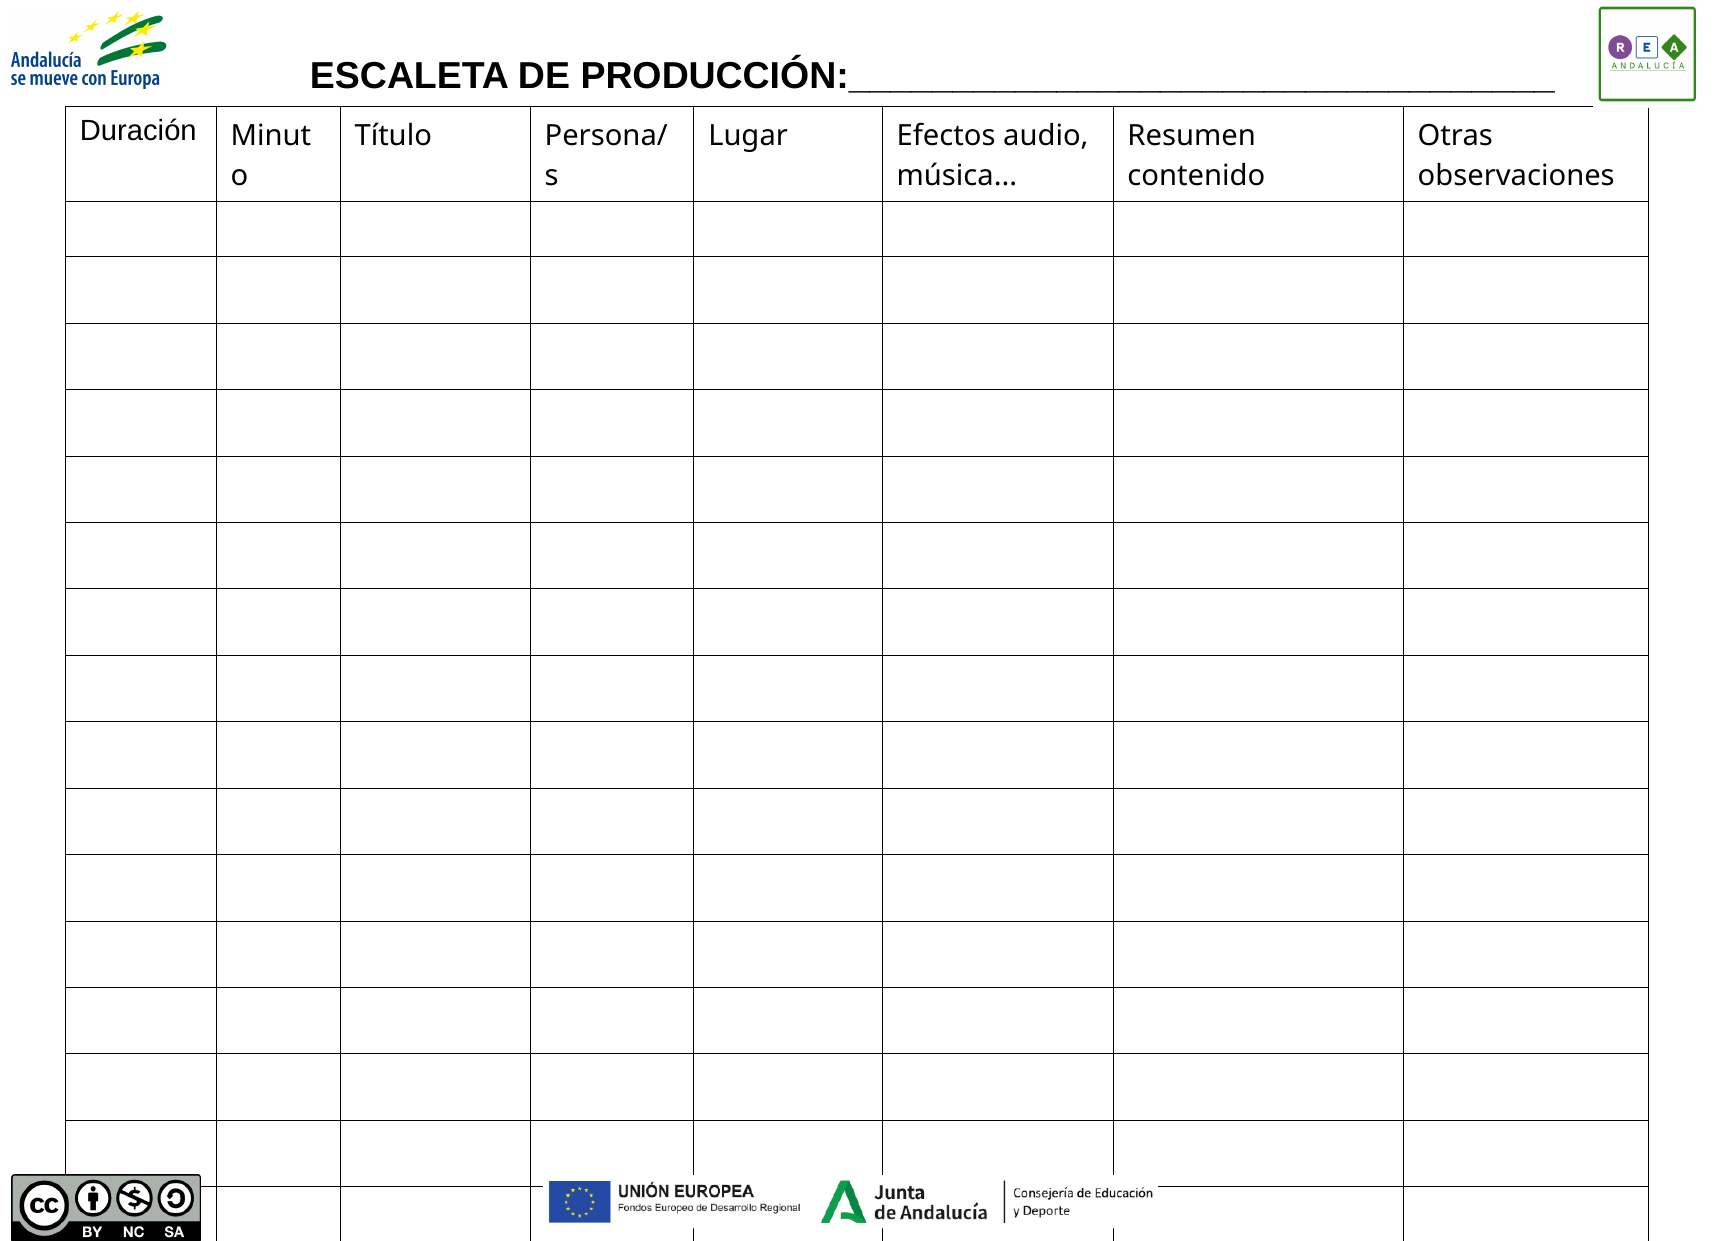

ESCALETA DE PRODUCCIÓN:__________________________________
| Duración | Minuto | Título | Persona/s | Lugar | Efectos audio, música... | Resumen contenido | Otras observaciones |
| --- | --- | --- | --- | --- | --- | --- | --- |
| | | | | | | | |
| | | | | | | | |
| | | | | | | | |
| | | | | | | | |
| | | | | | | | |
| | | | | | | | |
| | | | | | | | |
| | | | | | | | |
| | | | | | | | |
| | | | | | | | |
| | | | | | | | |
| | | | | | | | |
| | | | | | | | |
| | | | | | | | |
| | | | | | | | |
| | | | | | | | |
| | | | | | | | |
| | | | | | | | |